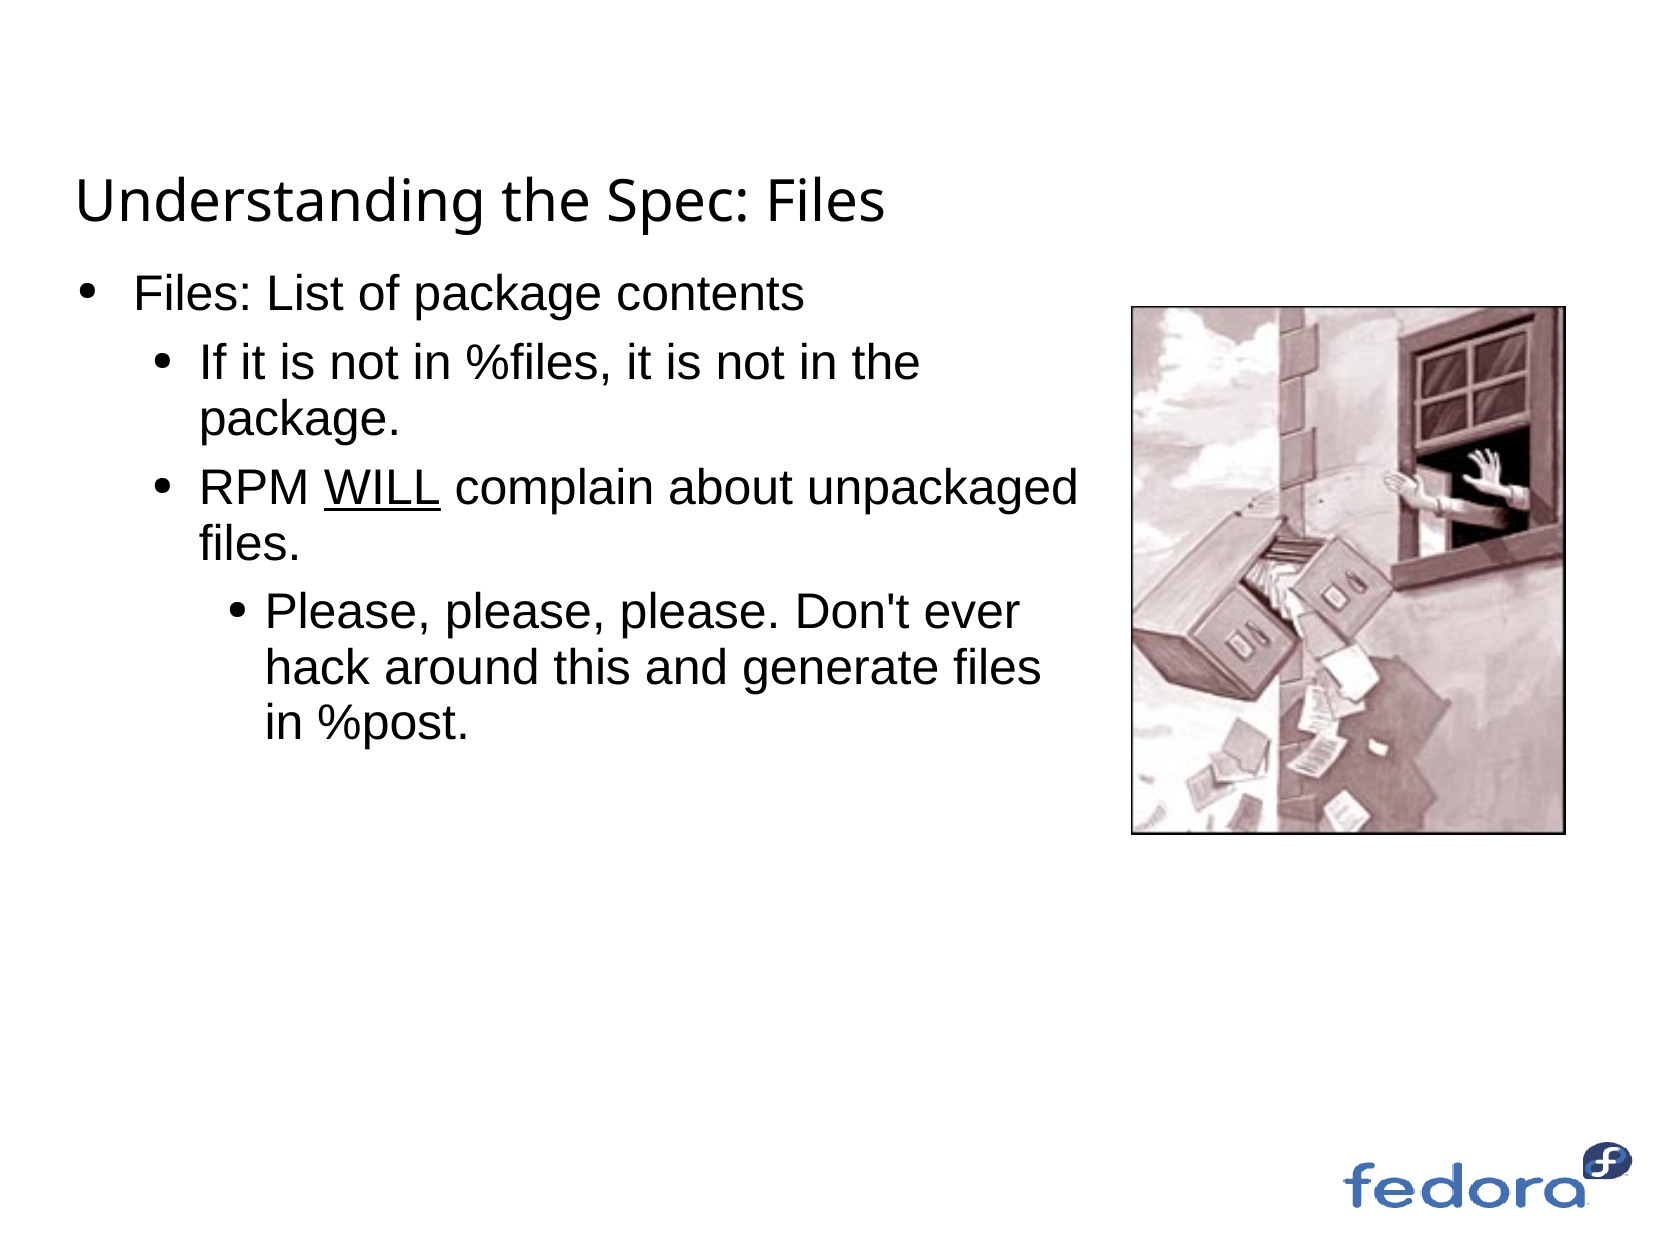

# Understanding the Spec: Files
Files: List of package contents
If it is not in %files, it is not in the package.
RPM WILL complain about unpackaged files.
Please, please, please. Don't ever hack around this and generate files in %post.